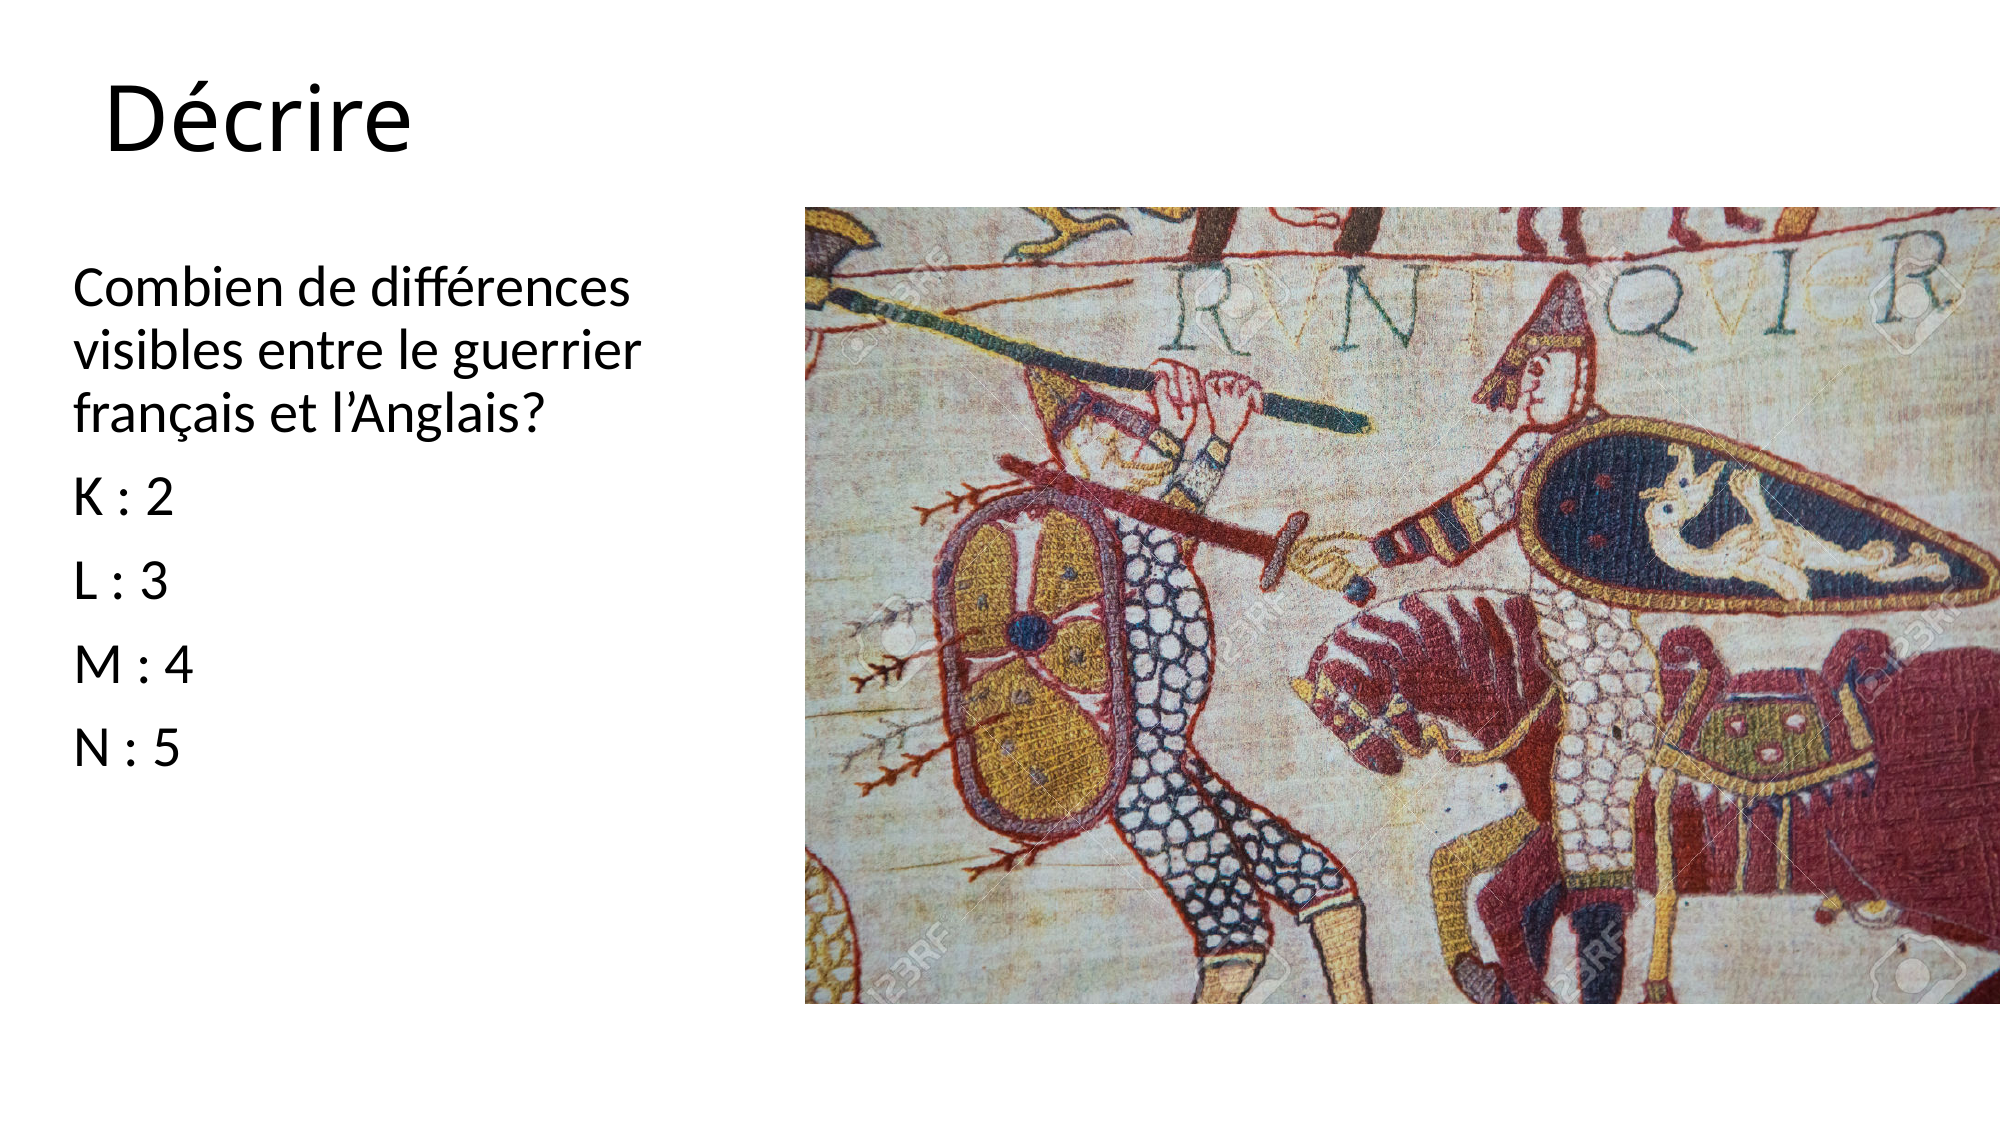

# Décrire
Combien de différences visibles entre le guerrier français et l’Anglais?
K : 2
L : 3
M : 4
N : 5